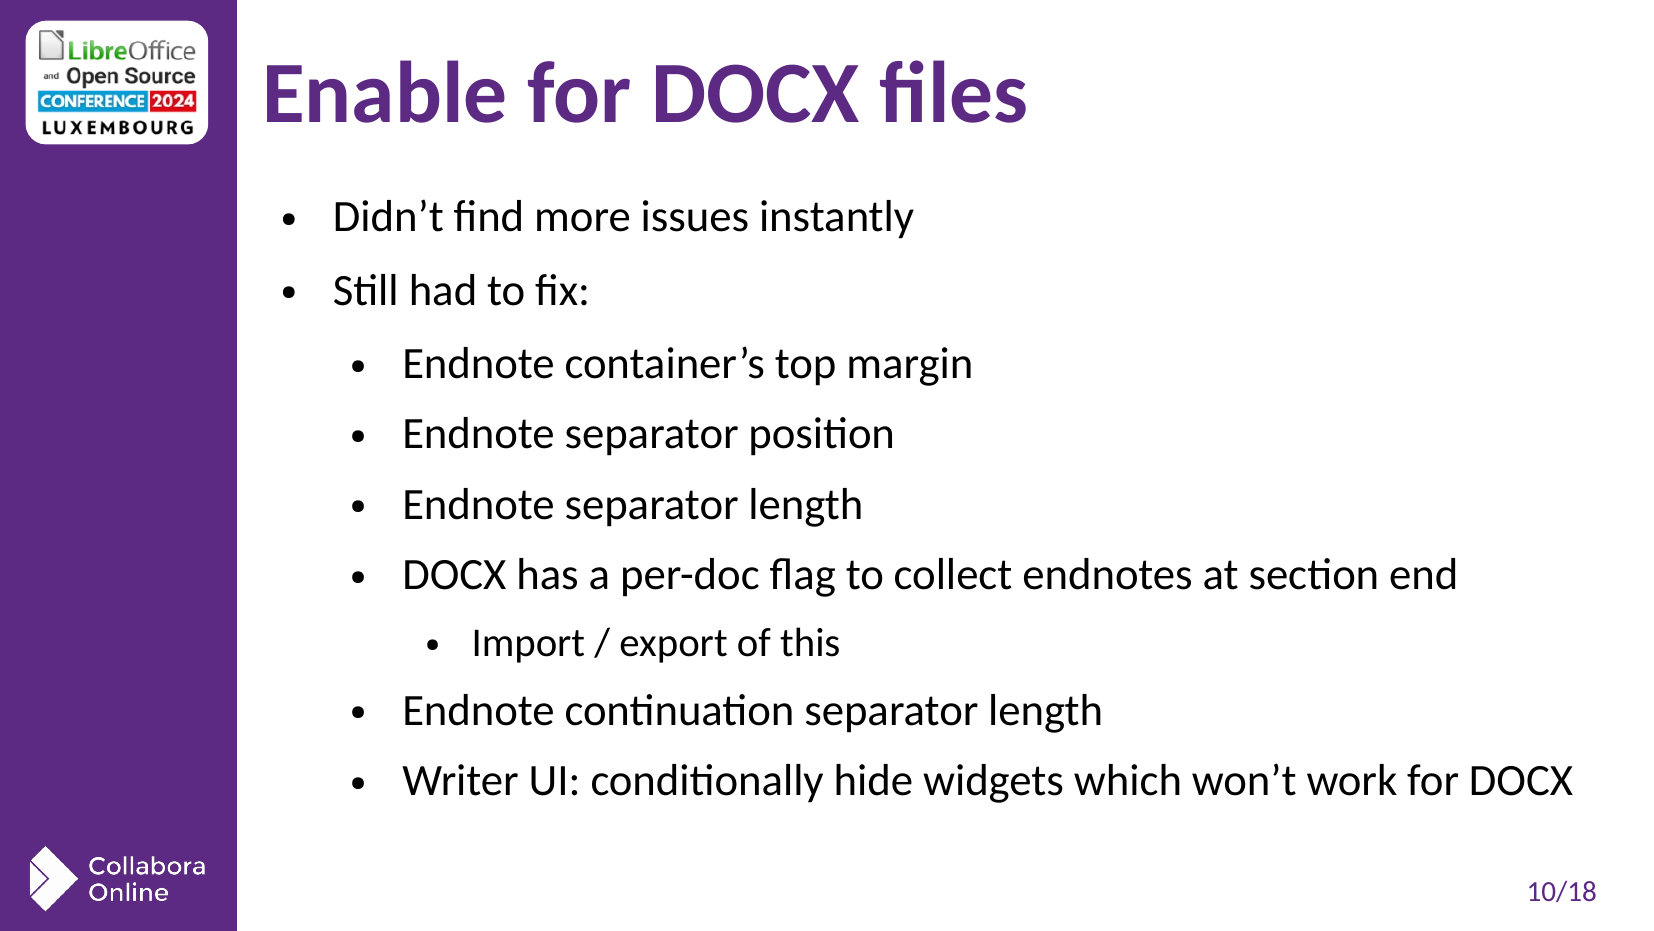

# Enable for DOCX files
Didn’t find more issues instantly
Still had to fix:
Endnote container’s top margin
Endnote separator position
Endnote separator length
DOCX has a per-doc flag to collect endnotes at section end
Import / export of this
Endnote continuation separator length
Writer UI: conditionally hide widgets which won’t work for DOCX
10